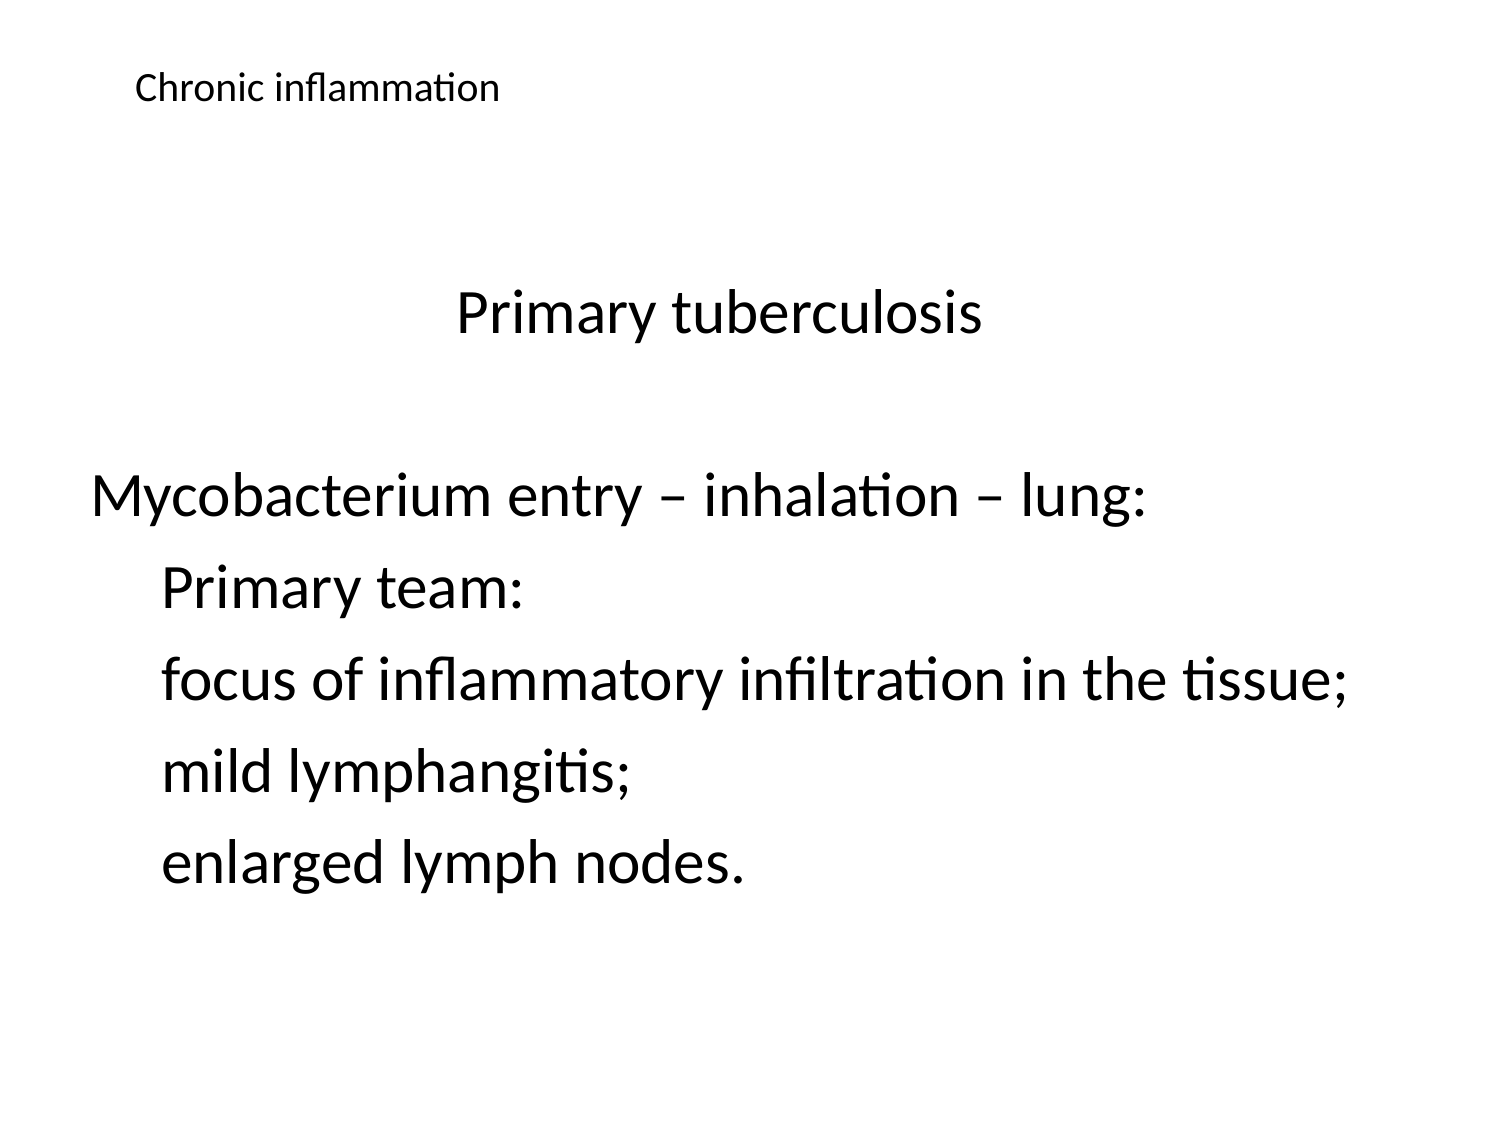

# Chronic inflammation
Primary tuberculosis
Mycobacterium entry – inhalation – lung:
	Primary team:
		focus of inflammatory infiltration in the tissue;
		mild lymphangitis;
		enlarged lymph nodes.